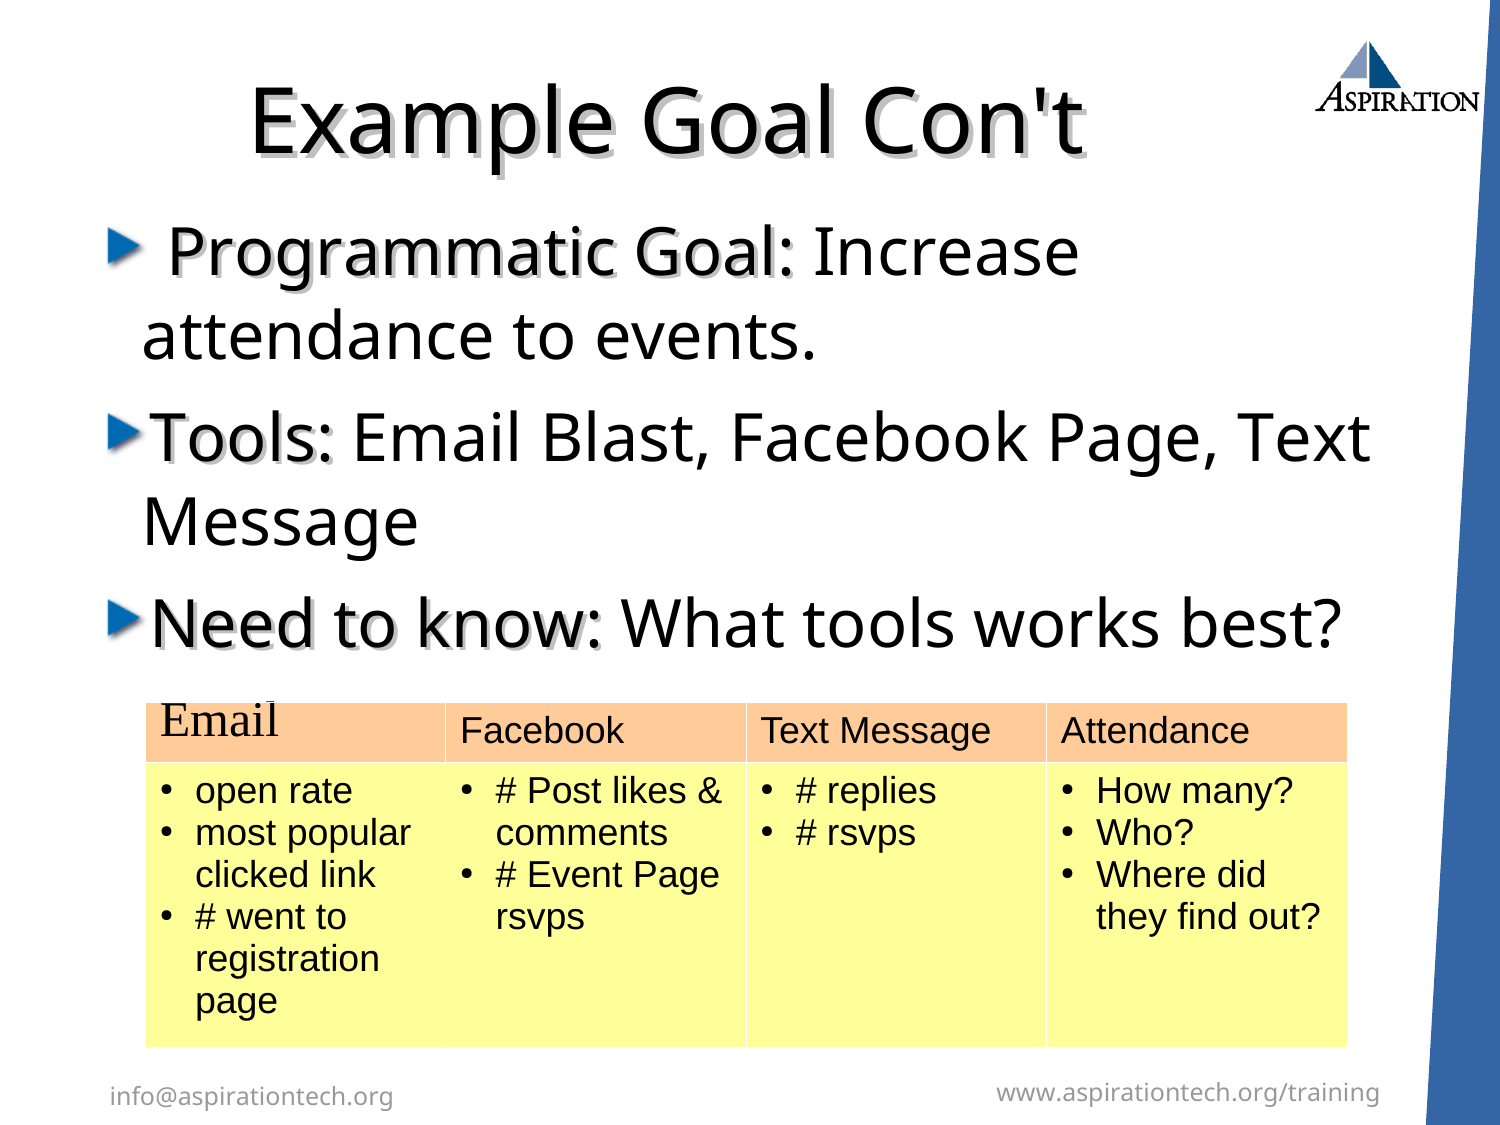

# Example Goal Con't
 Programmatic Goal: Increase attendance to events.
Tools: Email Blast, Facebook Page, Text Message
Need to know: What tools works best?
| Email | Facebook | Text Message | Attendance |
| --- | --- | --- | --- |
| open rate most popular clicked link # went to registration page | # Post likes & comments # Event Page rsvps | # replies # rsvps | How many? Who? Where did they find out? |